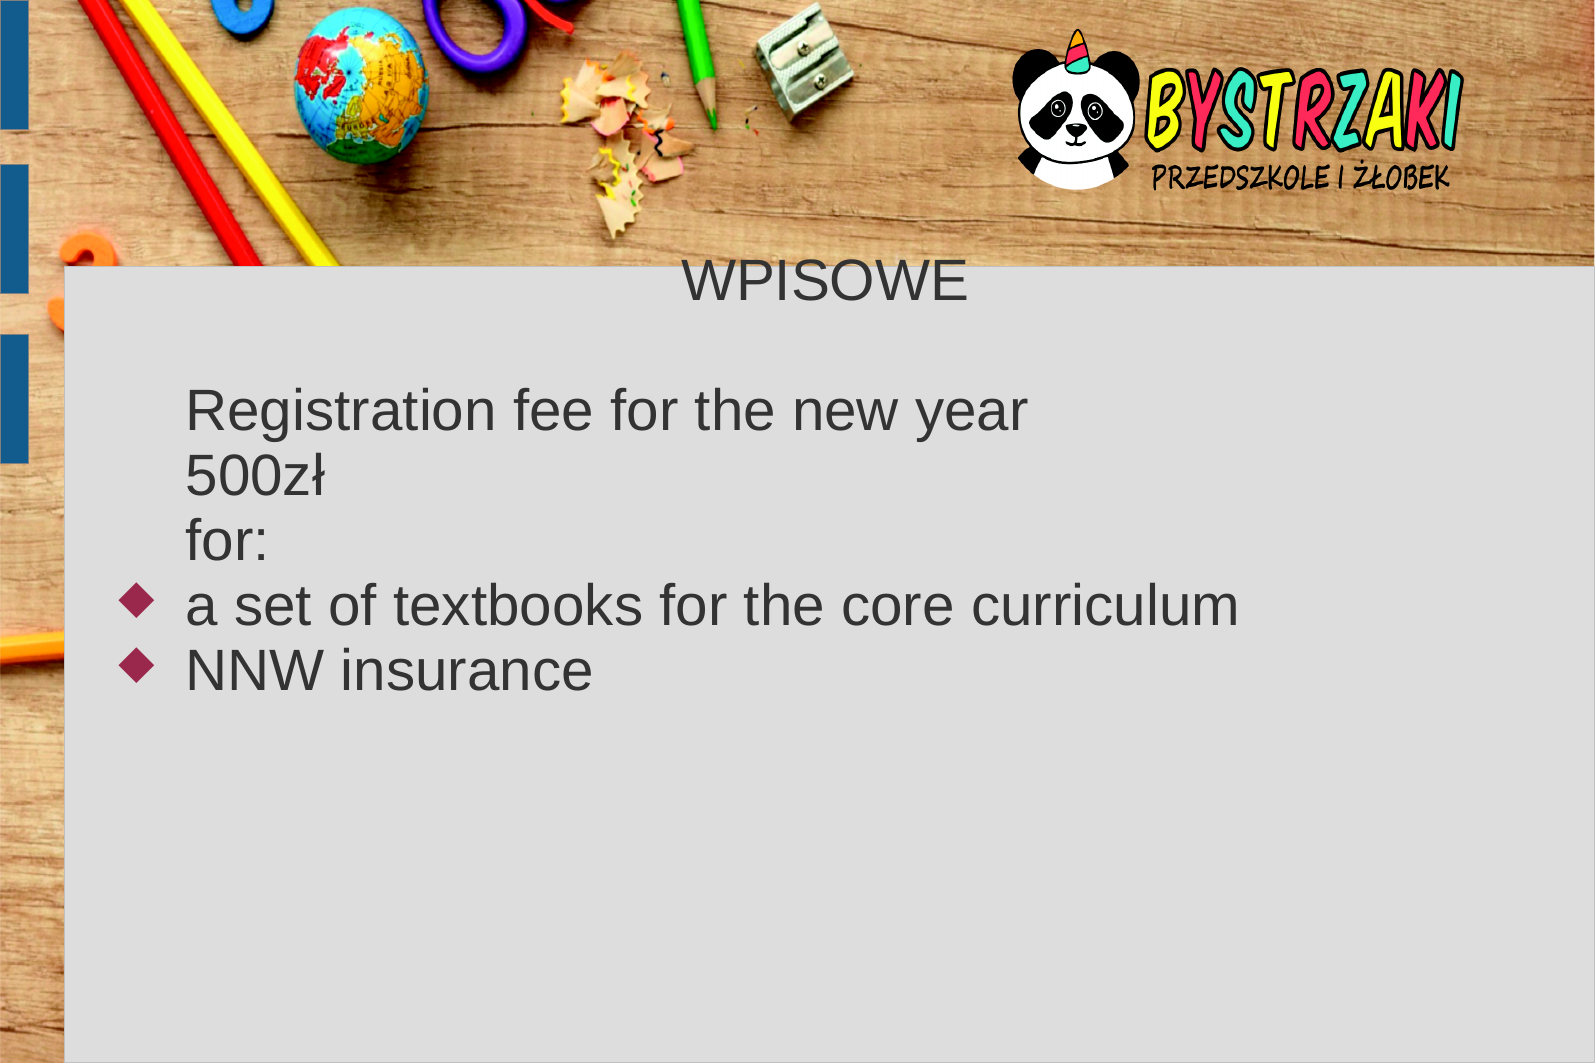

#
WPISOWE
Registration fee for the new year
500zł
for:
a set of textbooks for the core curriculum
NNW insurance